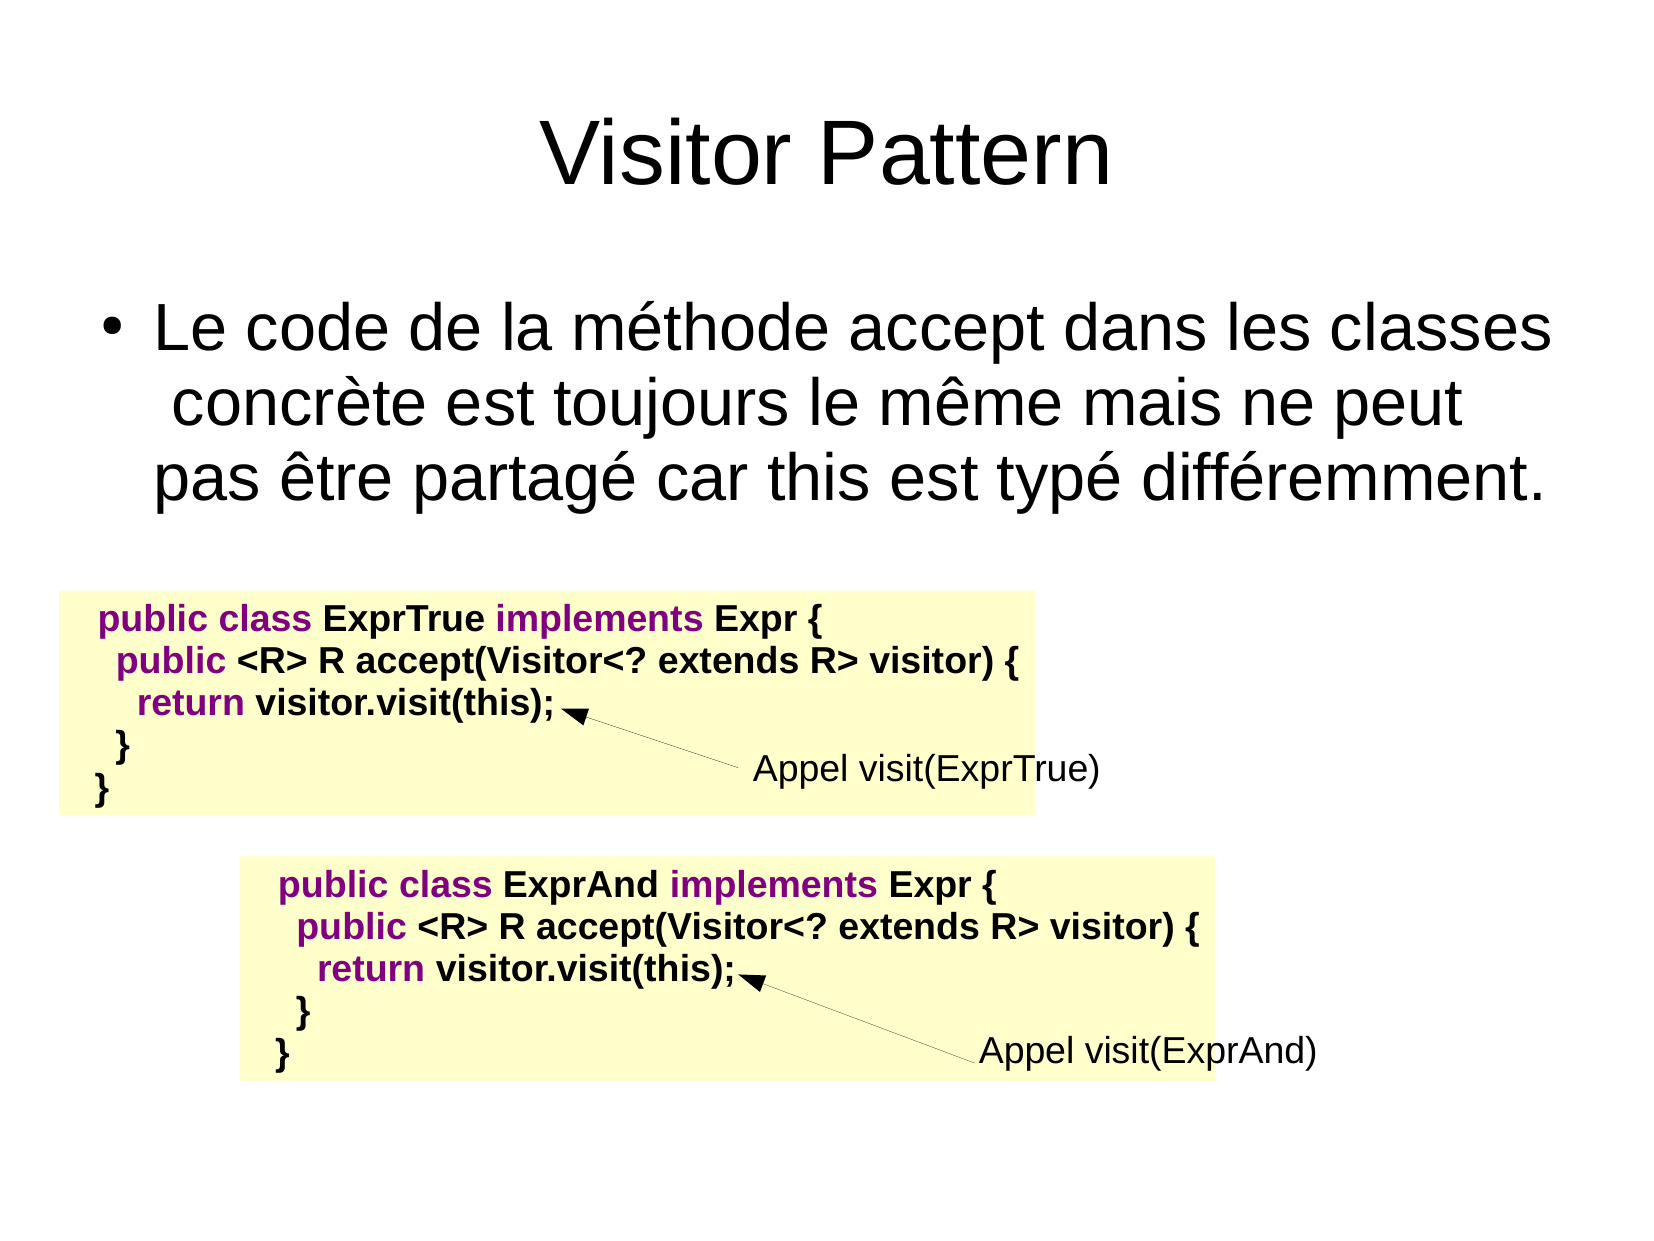

# Visitor Pattern
Le code de la méthode accept dans les classes concrète est toujours le même mais ne peut pas être partagé car this est typé différemment.
 public class ExprTrue implements Expr {
 public <R> R accept(Visitor<? extends R> visitor) {
 return visitor.visit(this);
 }
 }
Appel visit(ExprTrue)
 public class ExprAnd implements Expr {
 public <R> R accept(Visitor<? extends R> visitor) {
 return visitor.visit(this);
 }
 }
Appel visit(ExprAnd)